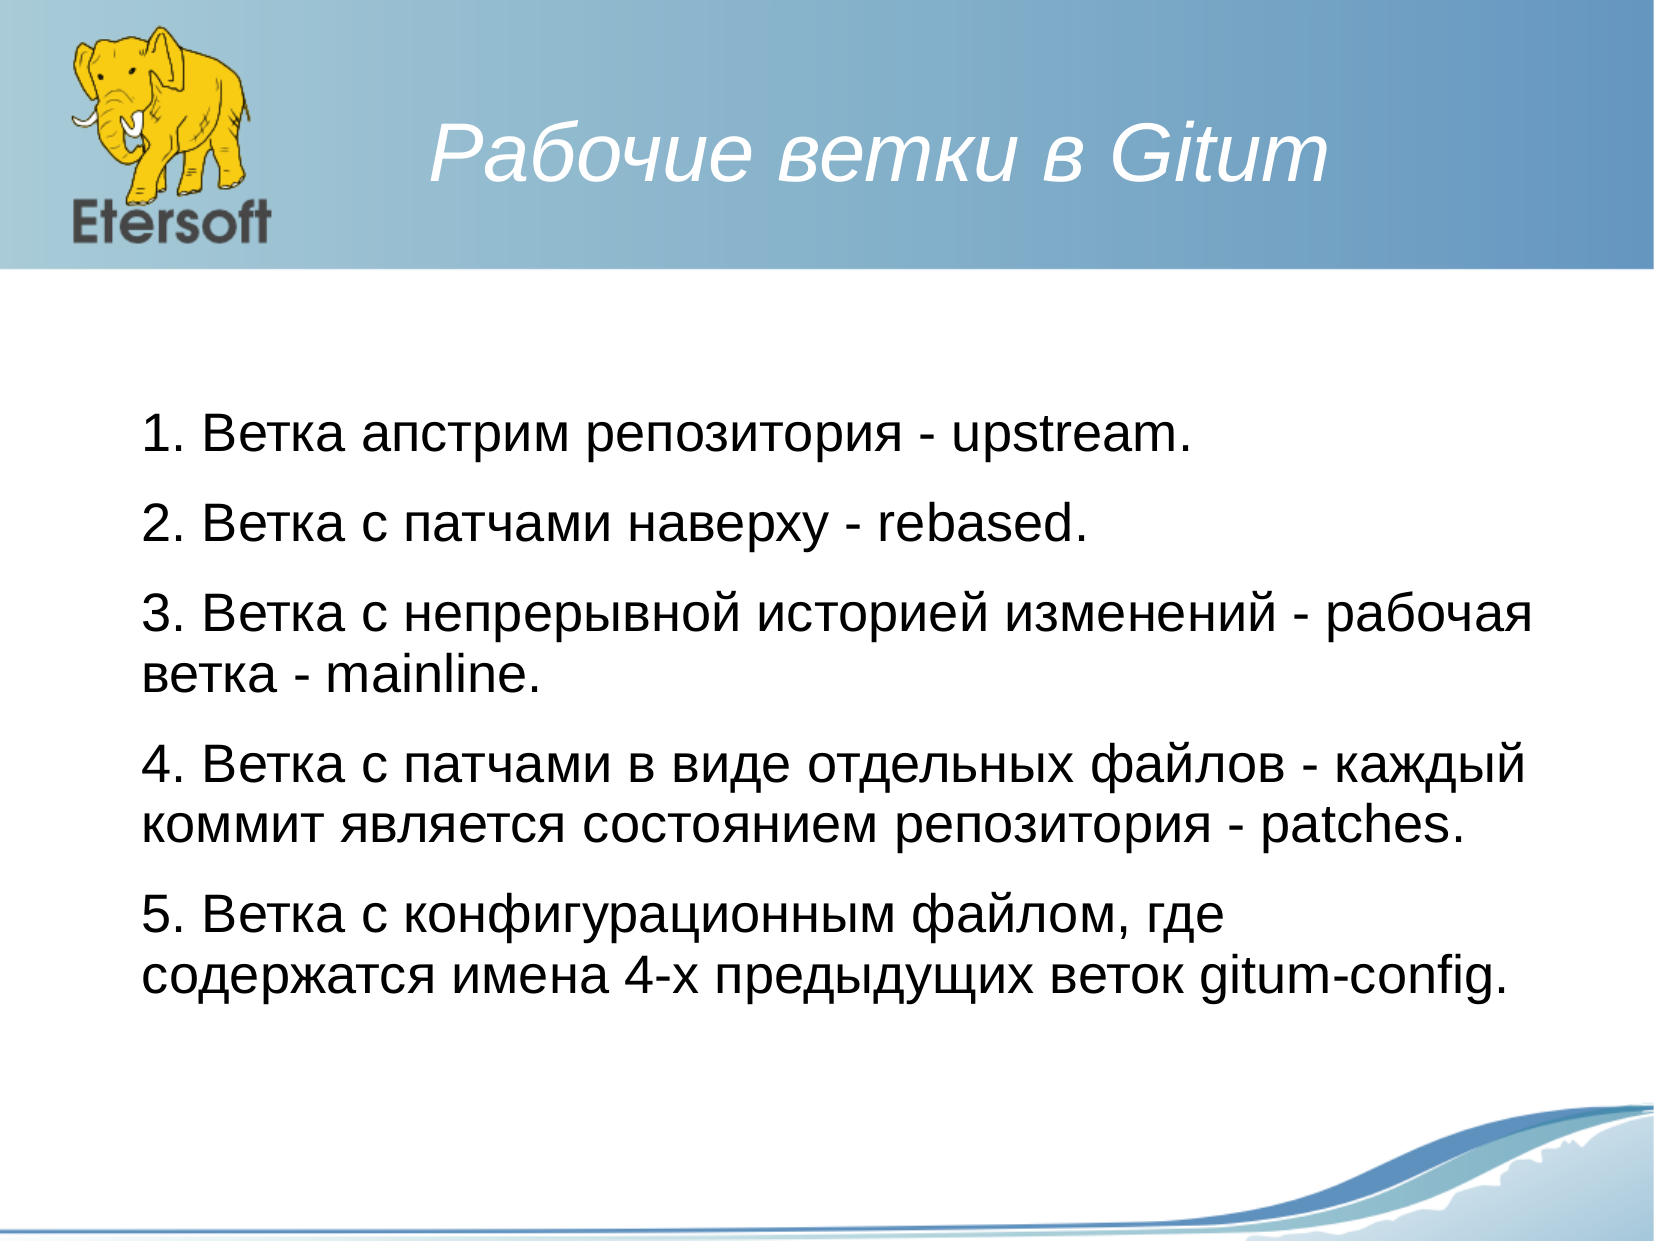

# Рабочие ветки в Gitum
1. Ветка апстрим репозитория - upstream.
2. Ветка с патчами наверху - rebased.
3. Ветка с непрерывной историей изменений - рабочая ветка - mainline.
4. Ветка с патчами в виде отдельных файлов - каждый коммит является состоянием репозитория - patches.
5. Ветка с конфигурационным файлом, где содержатся имена 4-х предыдущих веток gitum-config.